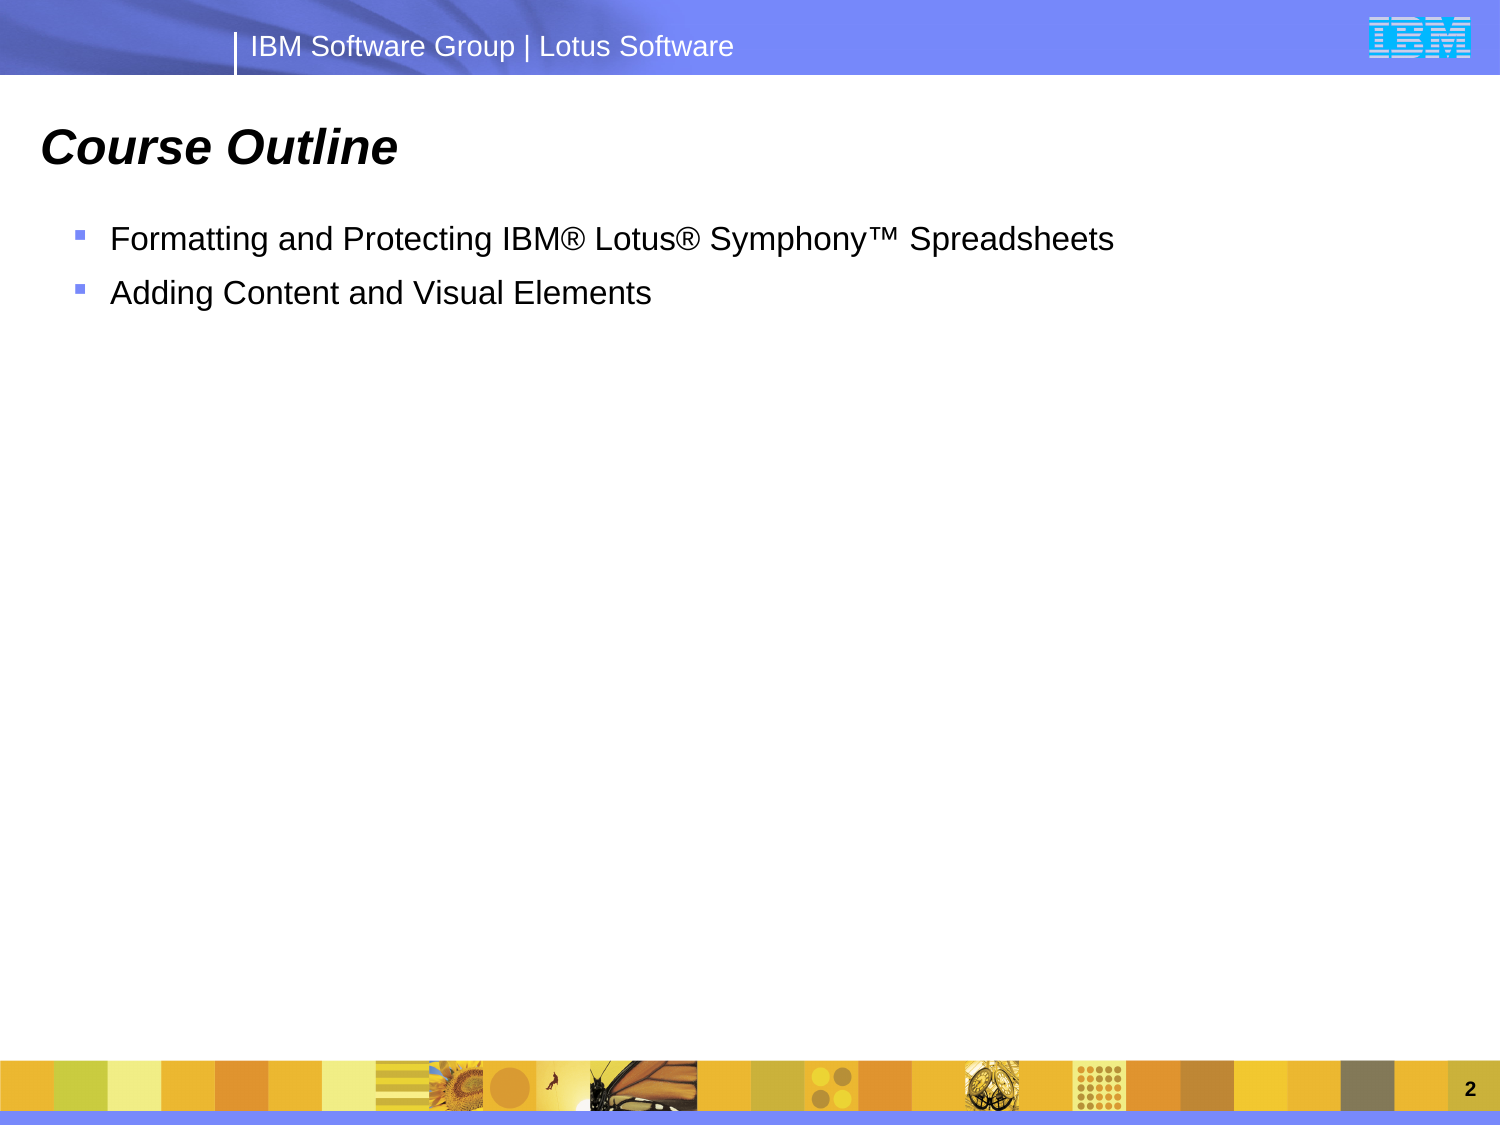

# Course Outline
Formatting and Protecting IBM® Lotus® Symphony™ Spreadsheets
Adding Content and Visual Elements
2